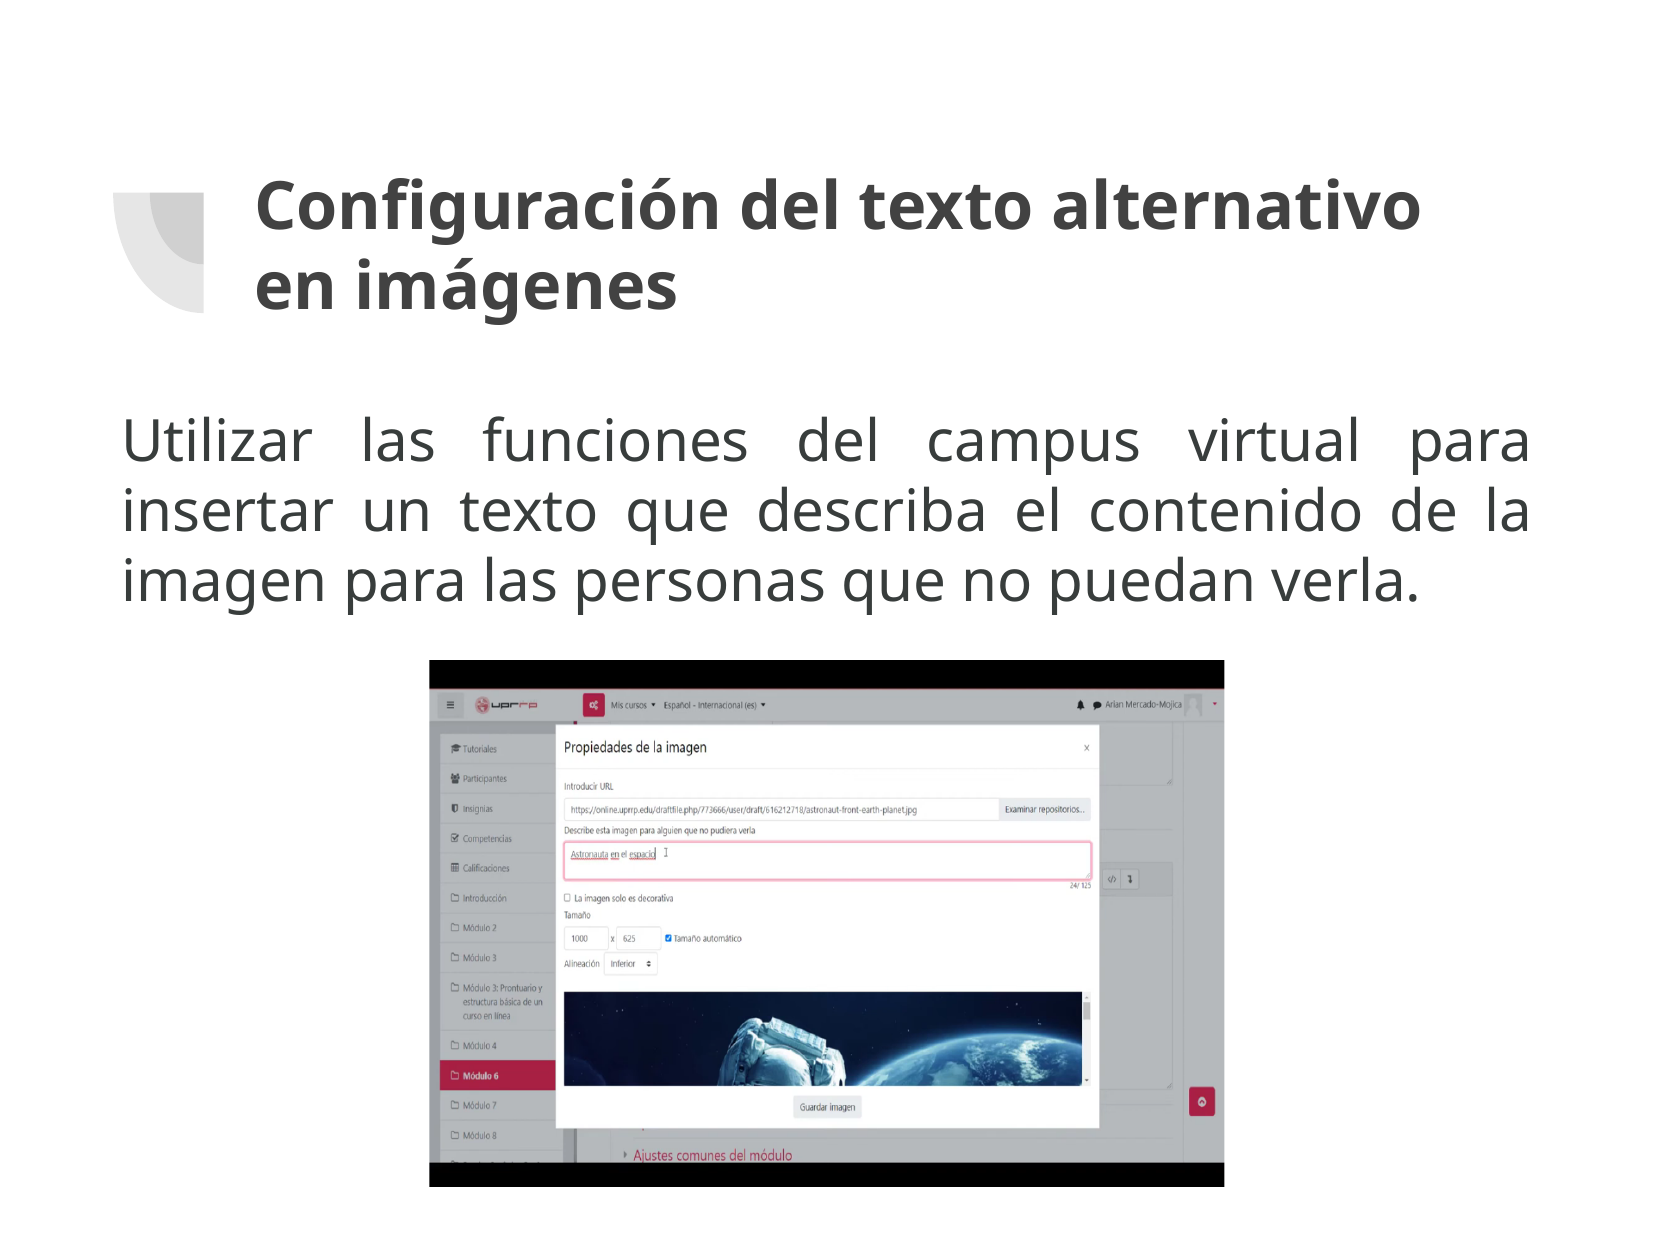

# Configuración del texto alternativo en imágenes
Utilizar las funciones del campus virtual para insertar un texto que describa el contenido de la imagen para las personas que no puedan verla.